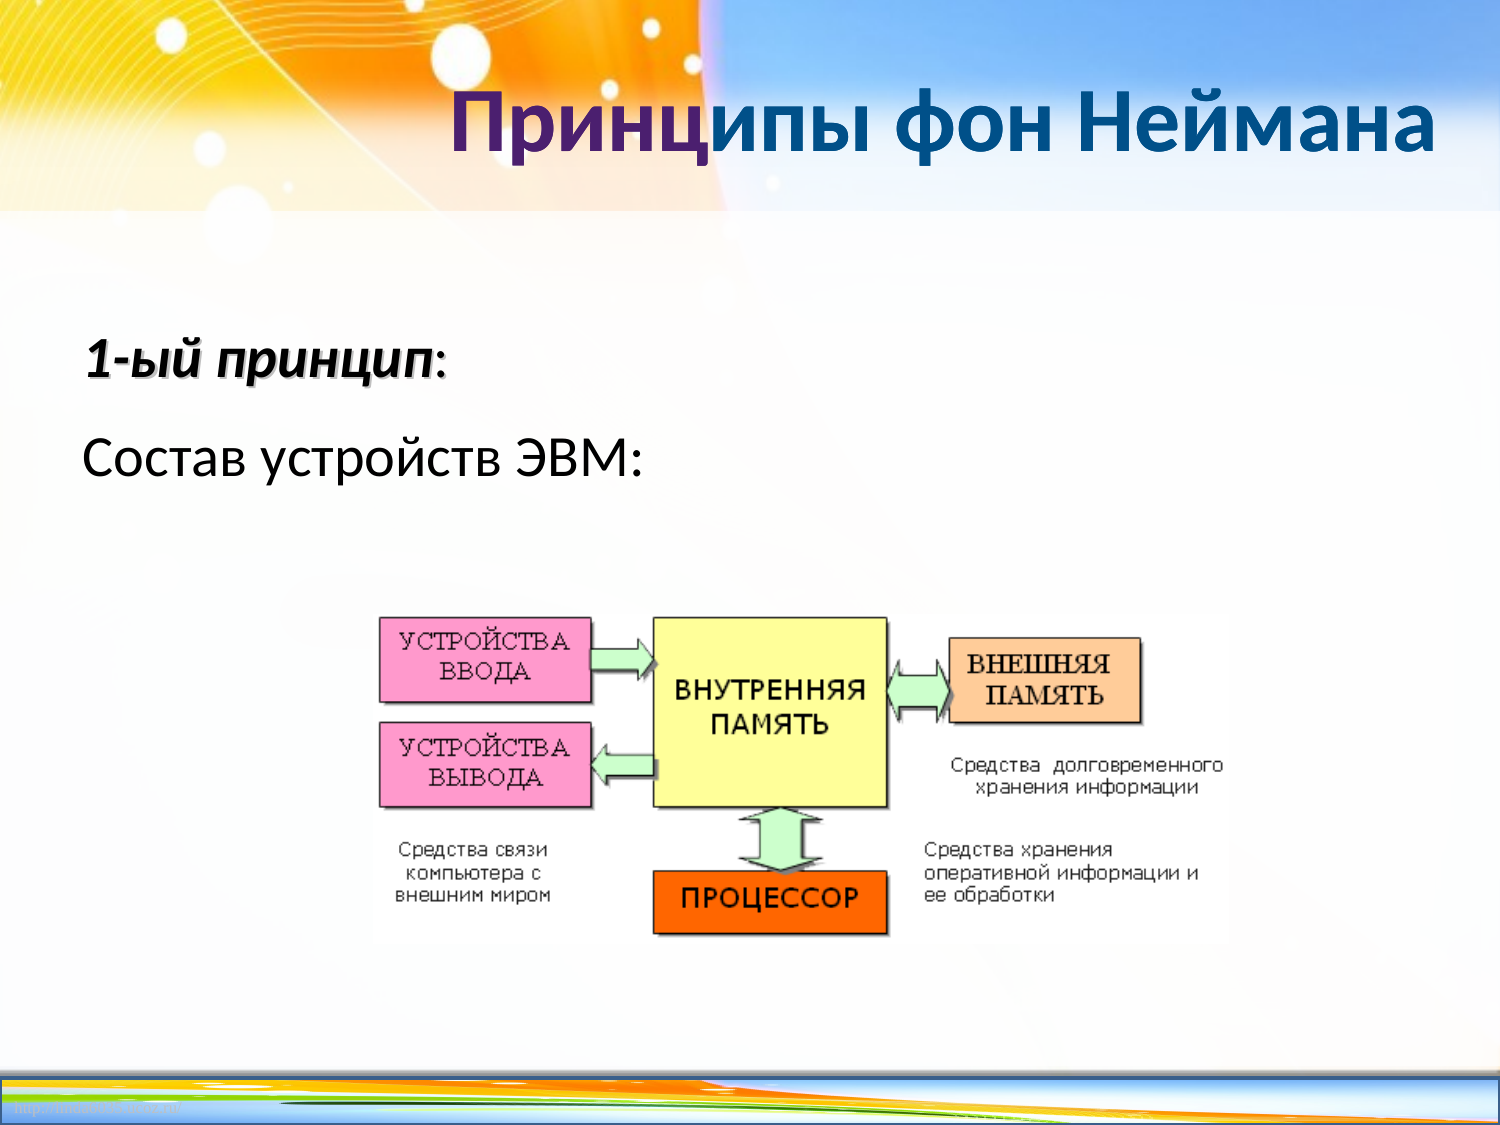

Принципы фон Неймана
Принципы фон Неймана
# 1-ый принцип:
Состав устройств ЭВМ: